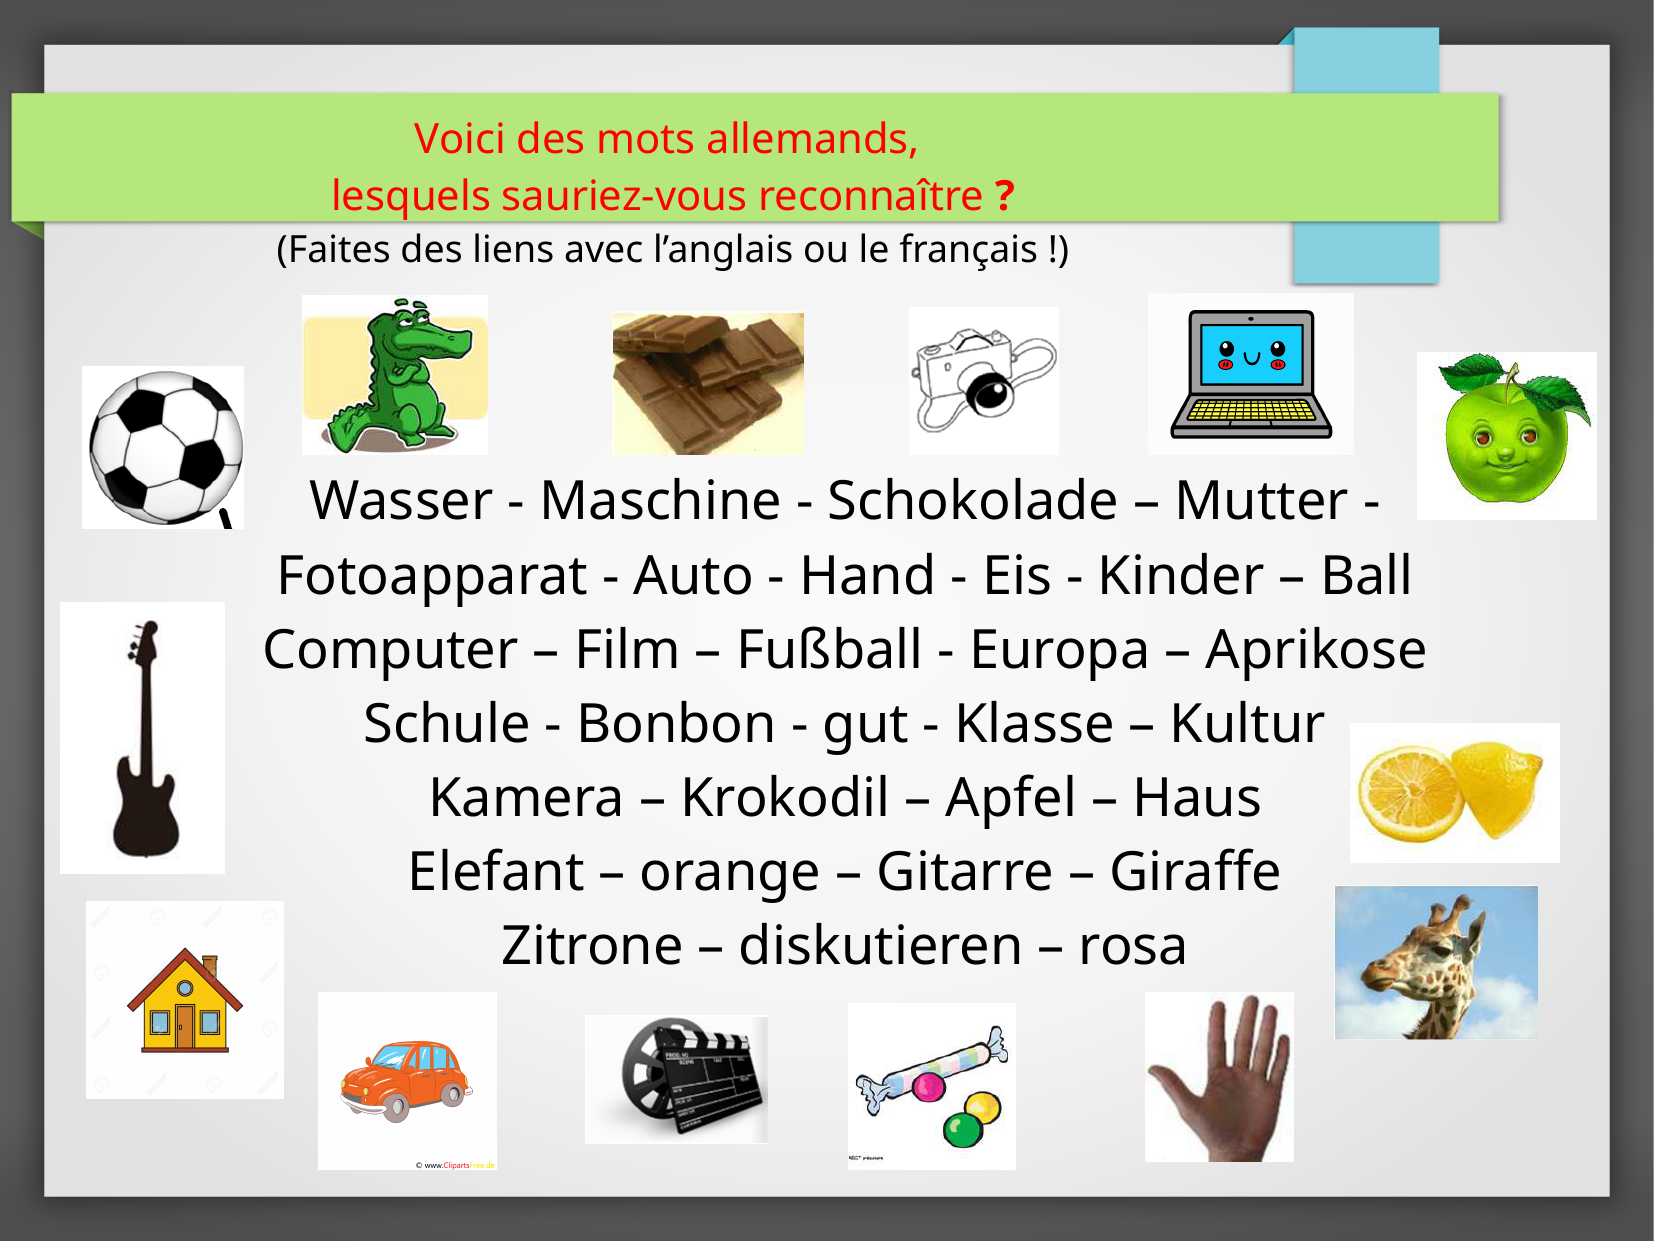

# Voici des mots allemands, lesquels sauriez-vous reconnaître ? (Faites des liens avec l’anglais ou le français !)
Wasser - Maschine - Schokolade – Mutter -
Fotoapparat - Auto - Hand - Eis - Kinder – Ball
Computer – Film – Fußball - Europa – Aprikose
Schule - Bonbon - gut - Klasse – Kultur
Kamera – Krokodil – Apfel – Haus
Elefant – orange – Gitarre – Giraffe
Zitrone – diskutieren – rosa